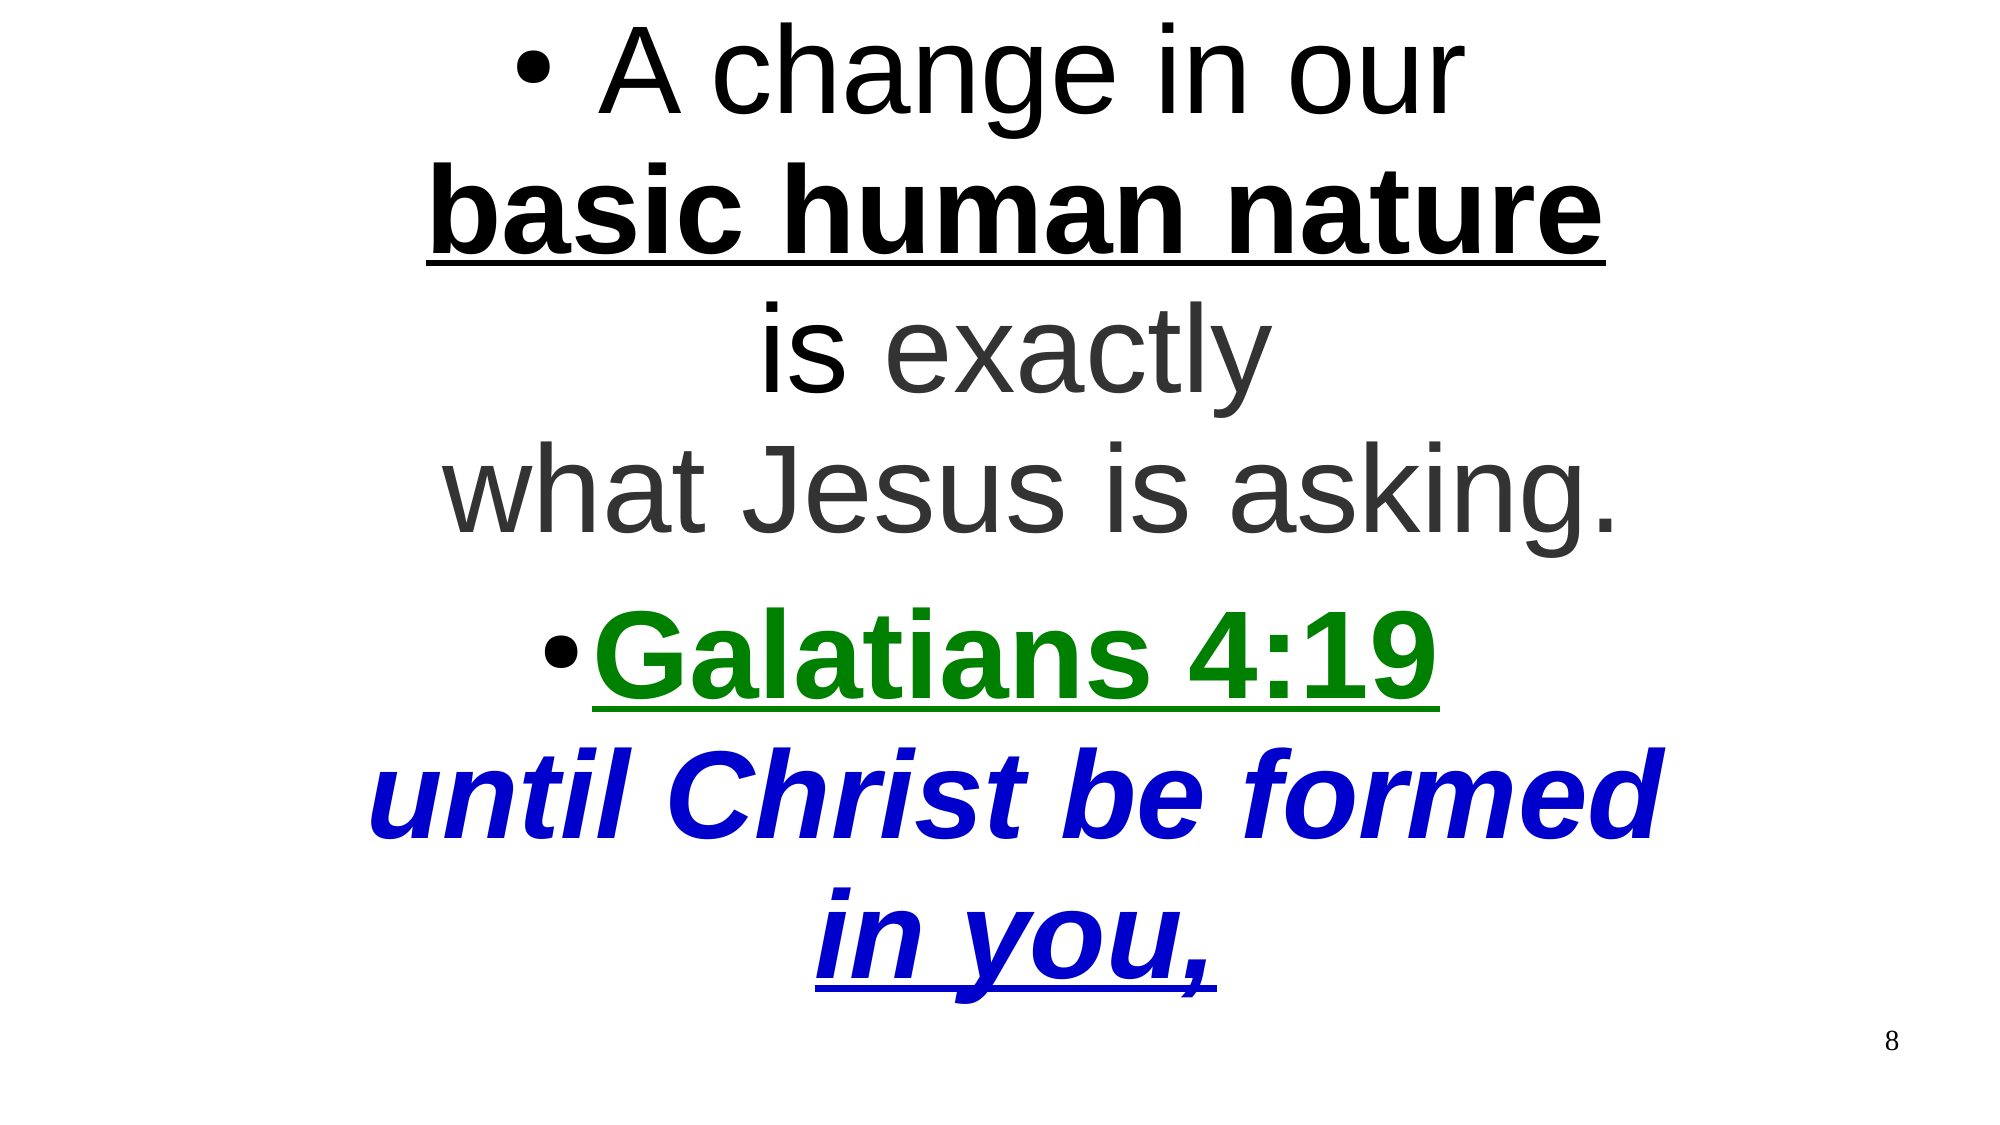

# A change in our basic human nature is exactly what Jesus is asking.
Galatians 4:19 
until Christ be formed
in you,
8